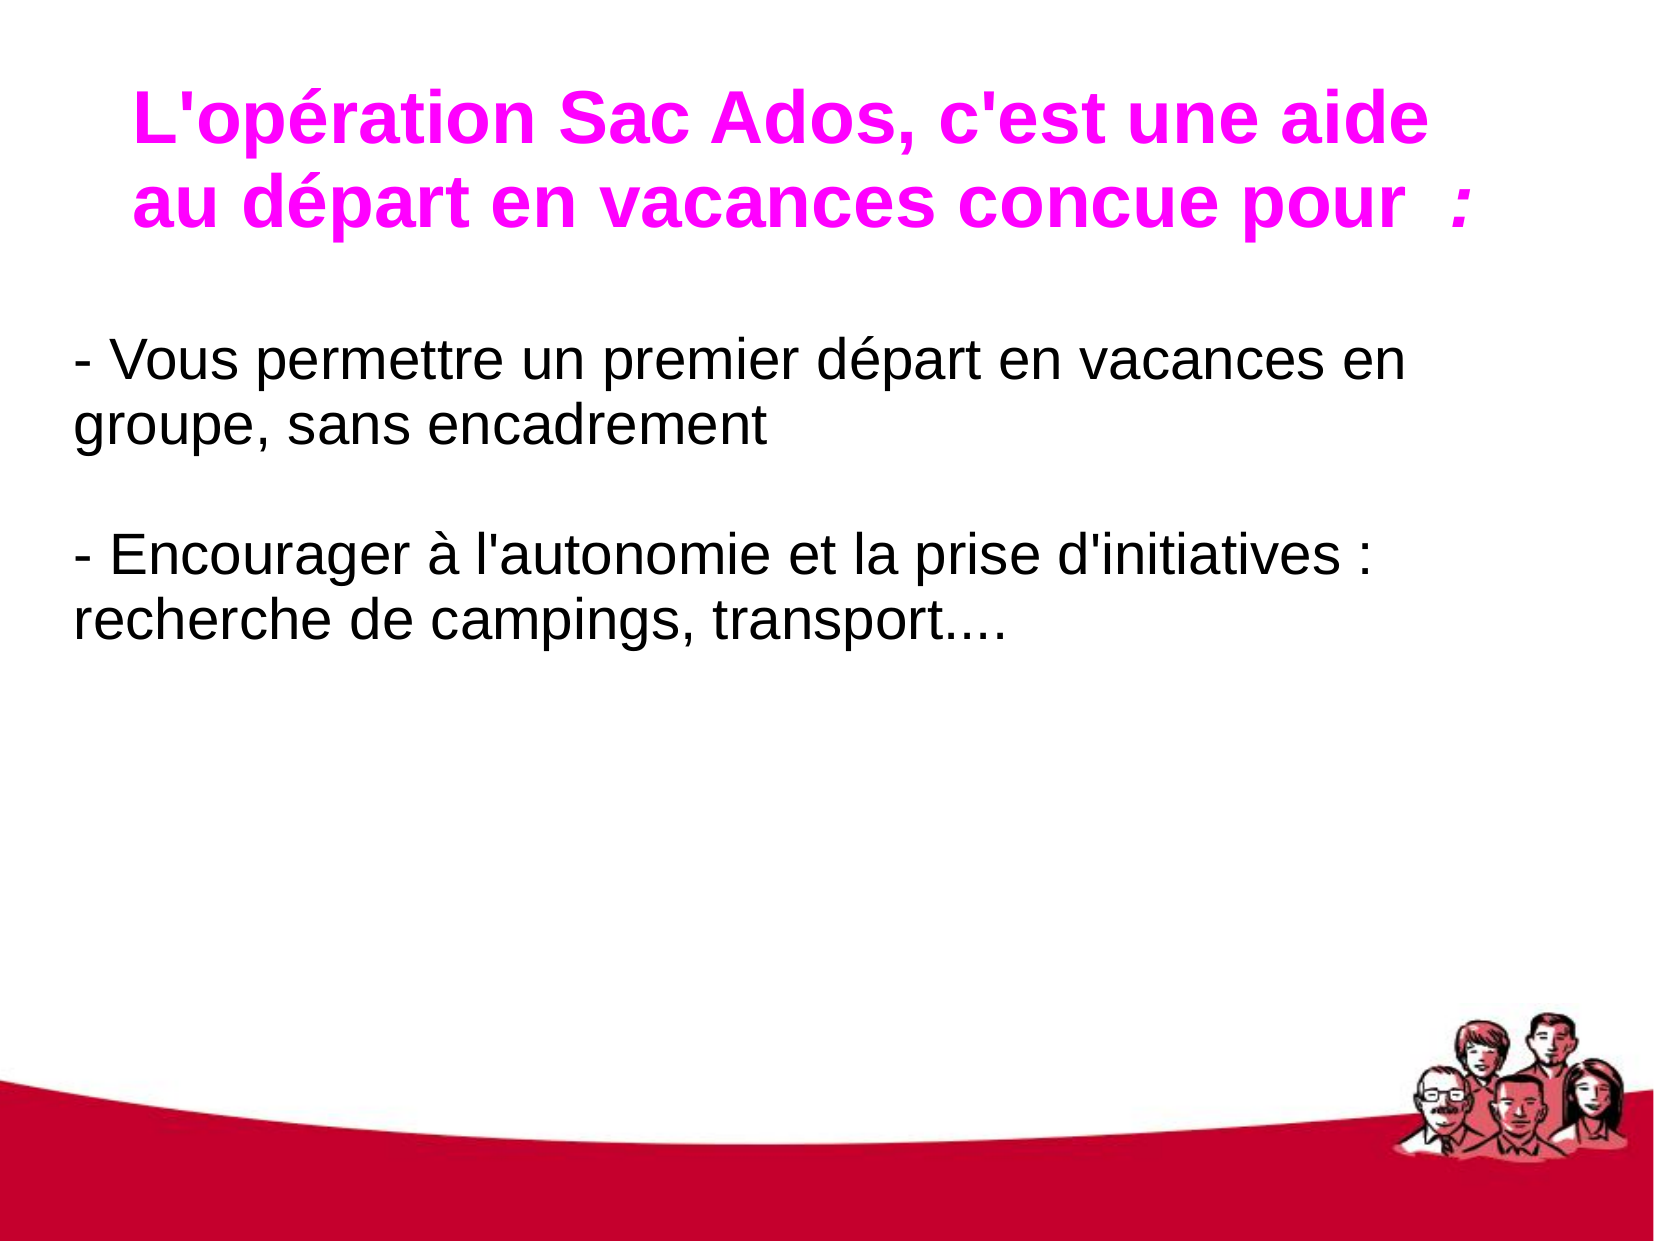

L'opération Sac Ados, c'est une aide au départ en vacances concue pour :
- Vous permettre un premier départ en vacances en groupe, sans encadrement
- Encourager à l'autonomie et la prise d'initiatives : recherche de campings, transport....